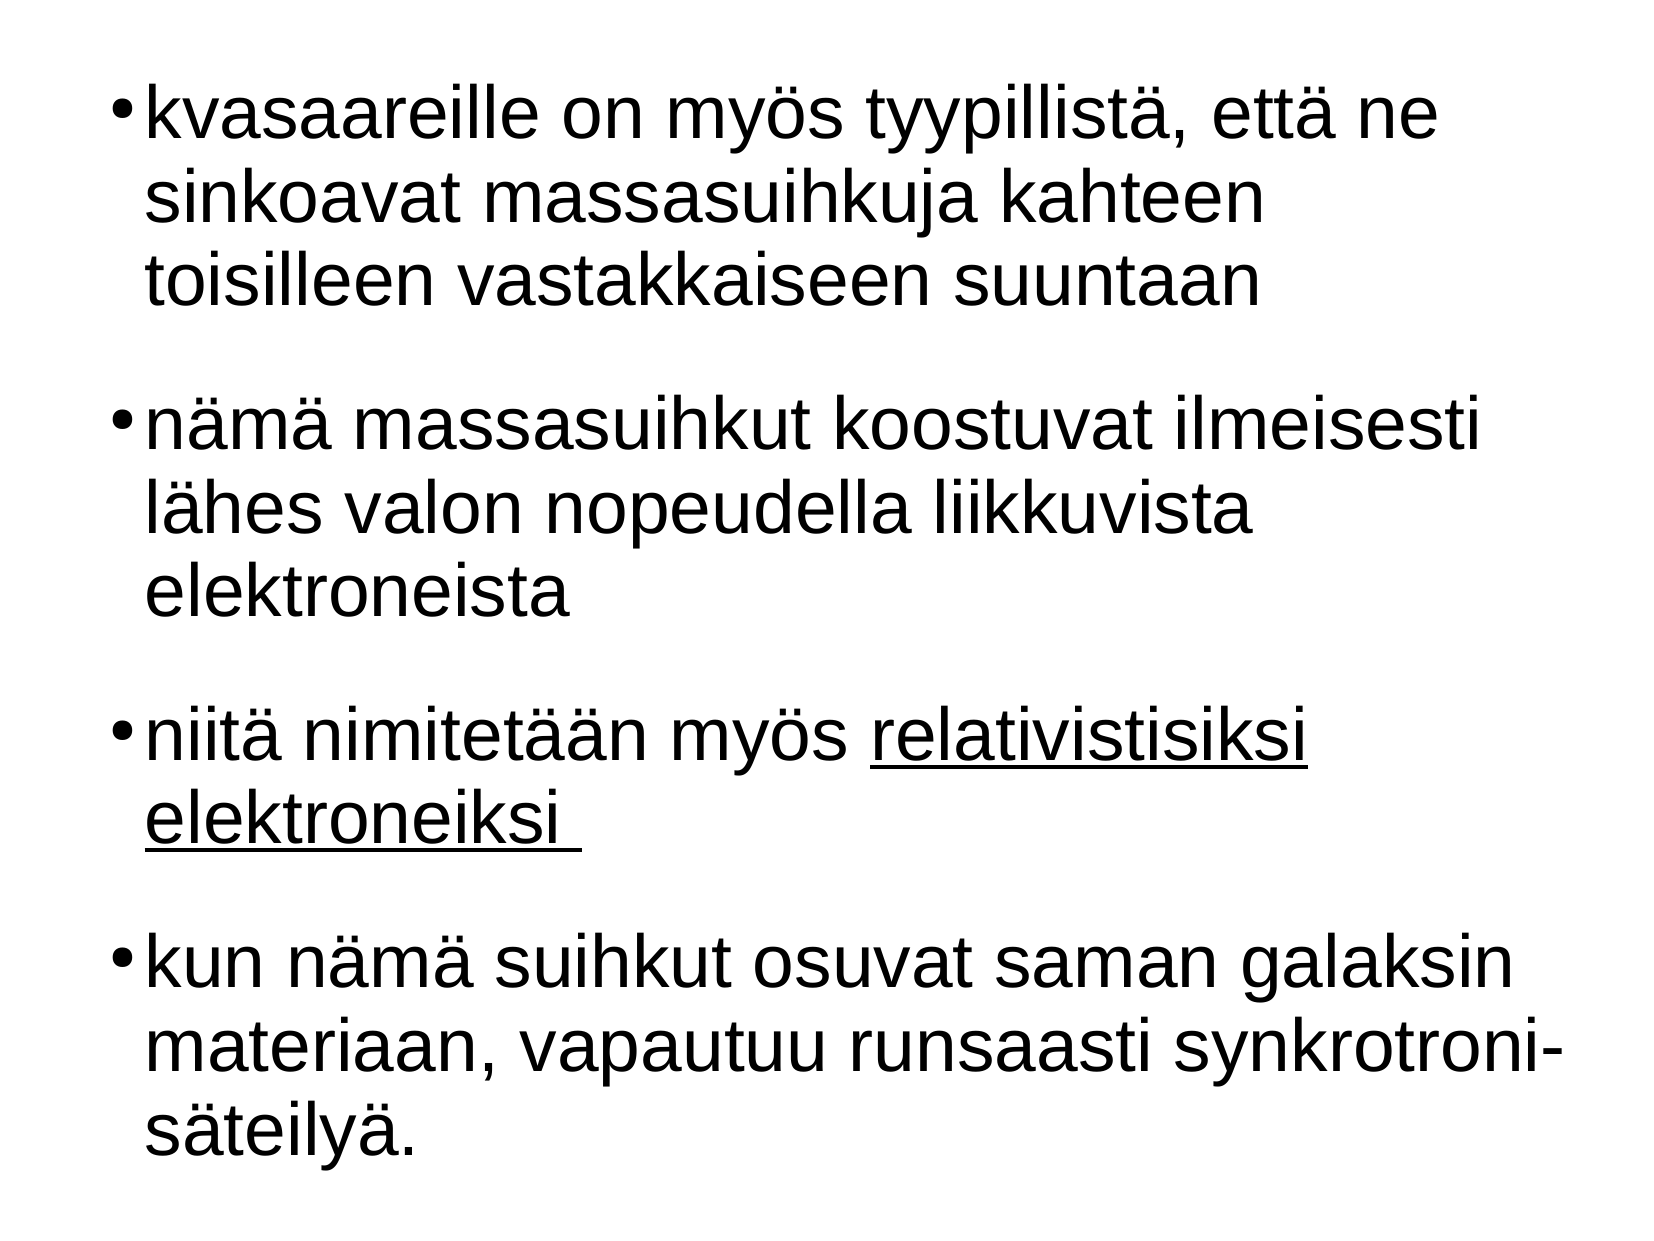

kvasaareille on myös tyypillistä, että ne
sinkoavat massasuihkuja kahteen toisilleen vastakkaiseen suuntaan
nämä massasuihkut koostuvat ilmeisesti lähes valon nopeudella liikkuvista elektroneista
niitä nimitetään myös relativistisiksi elektroneiksi
kun nämä suihkut osuvat saman galaksin materiaan, vapautuu runsaasti synkrotroni-säteilyä.